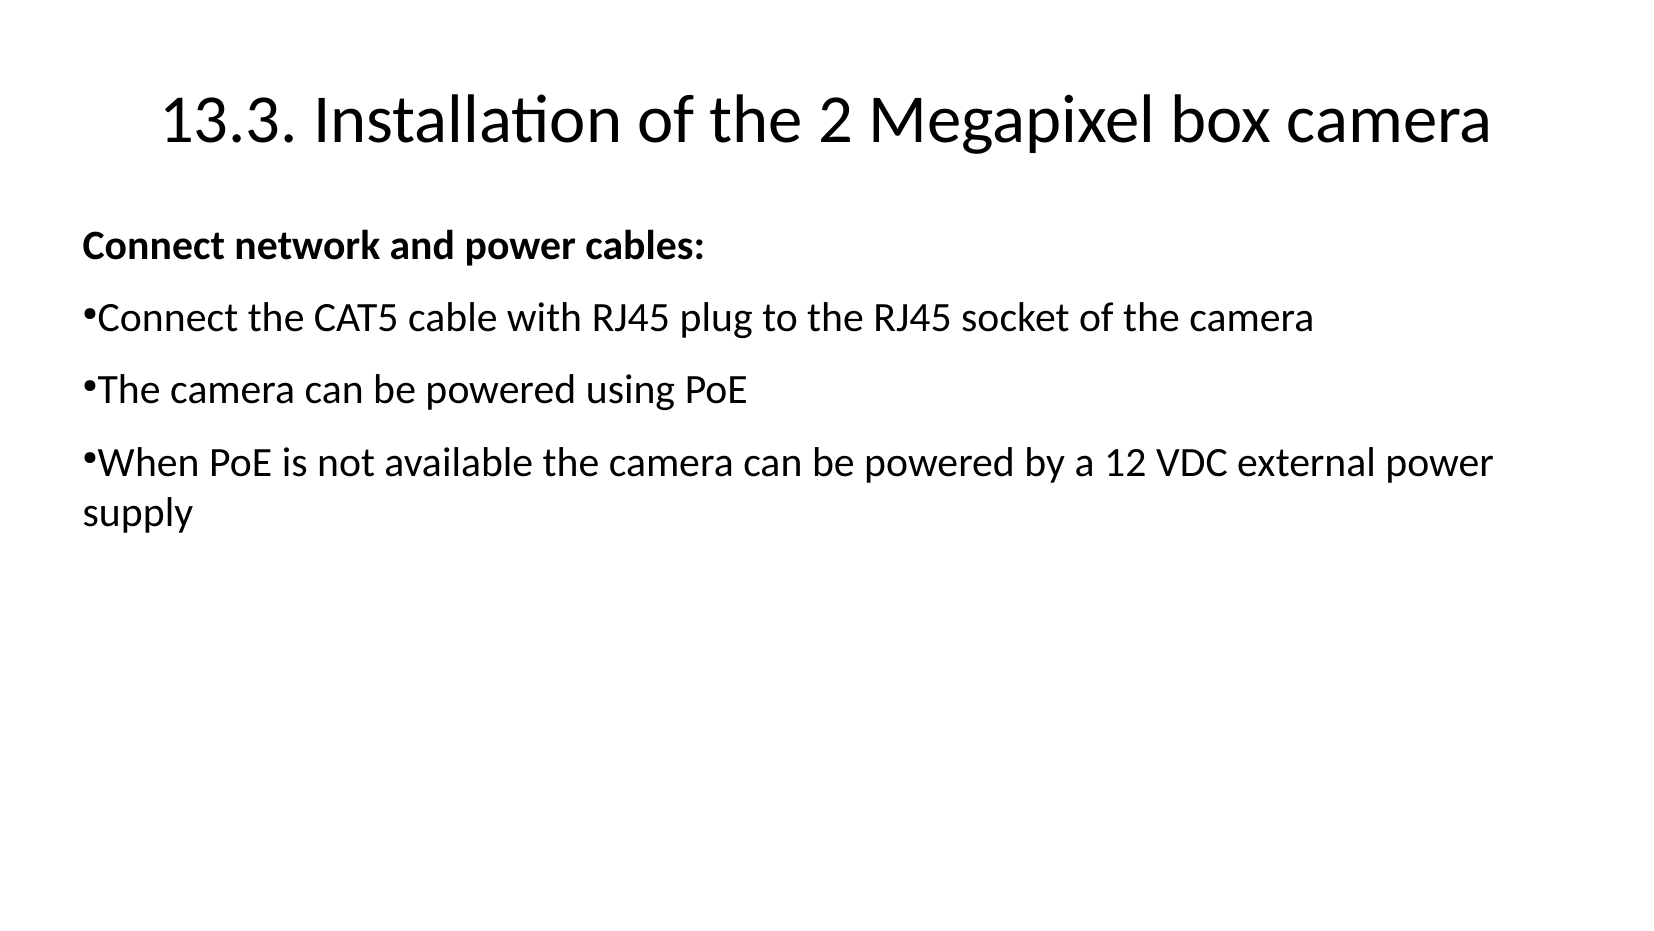

# 13.3. Installation of the 2 Megapixel box camera
Connect network and power cables:
Connect the CAT5 cable with RJ45 plug to the RJ45 socket of the camera
The camera can be powered using PoE
When PoE is not available the camera can be powered by a 12 VDC external power supply